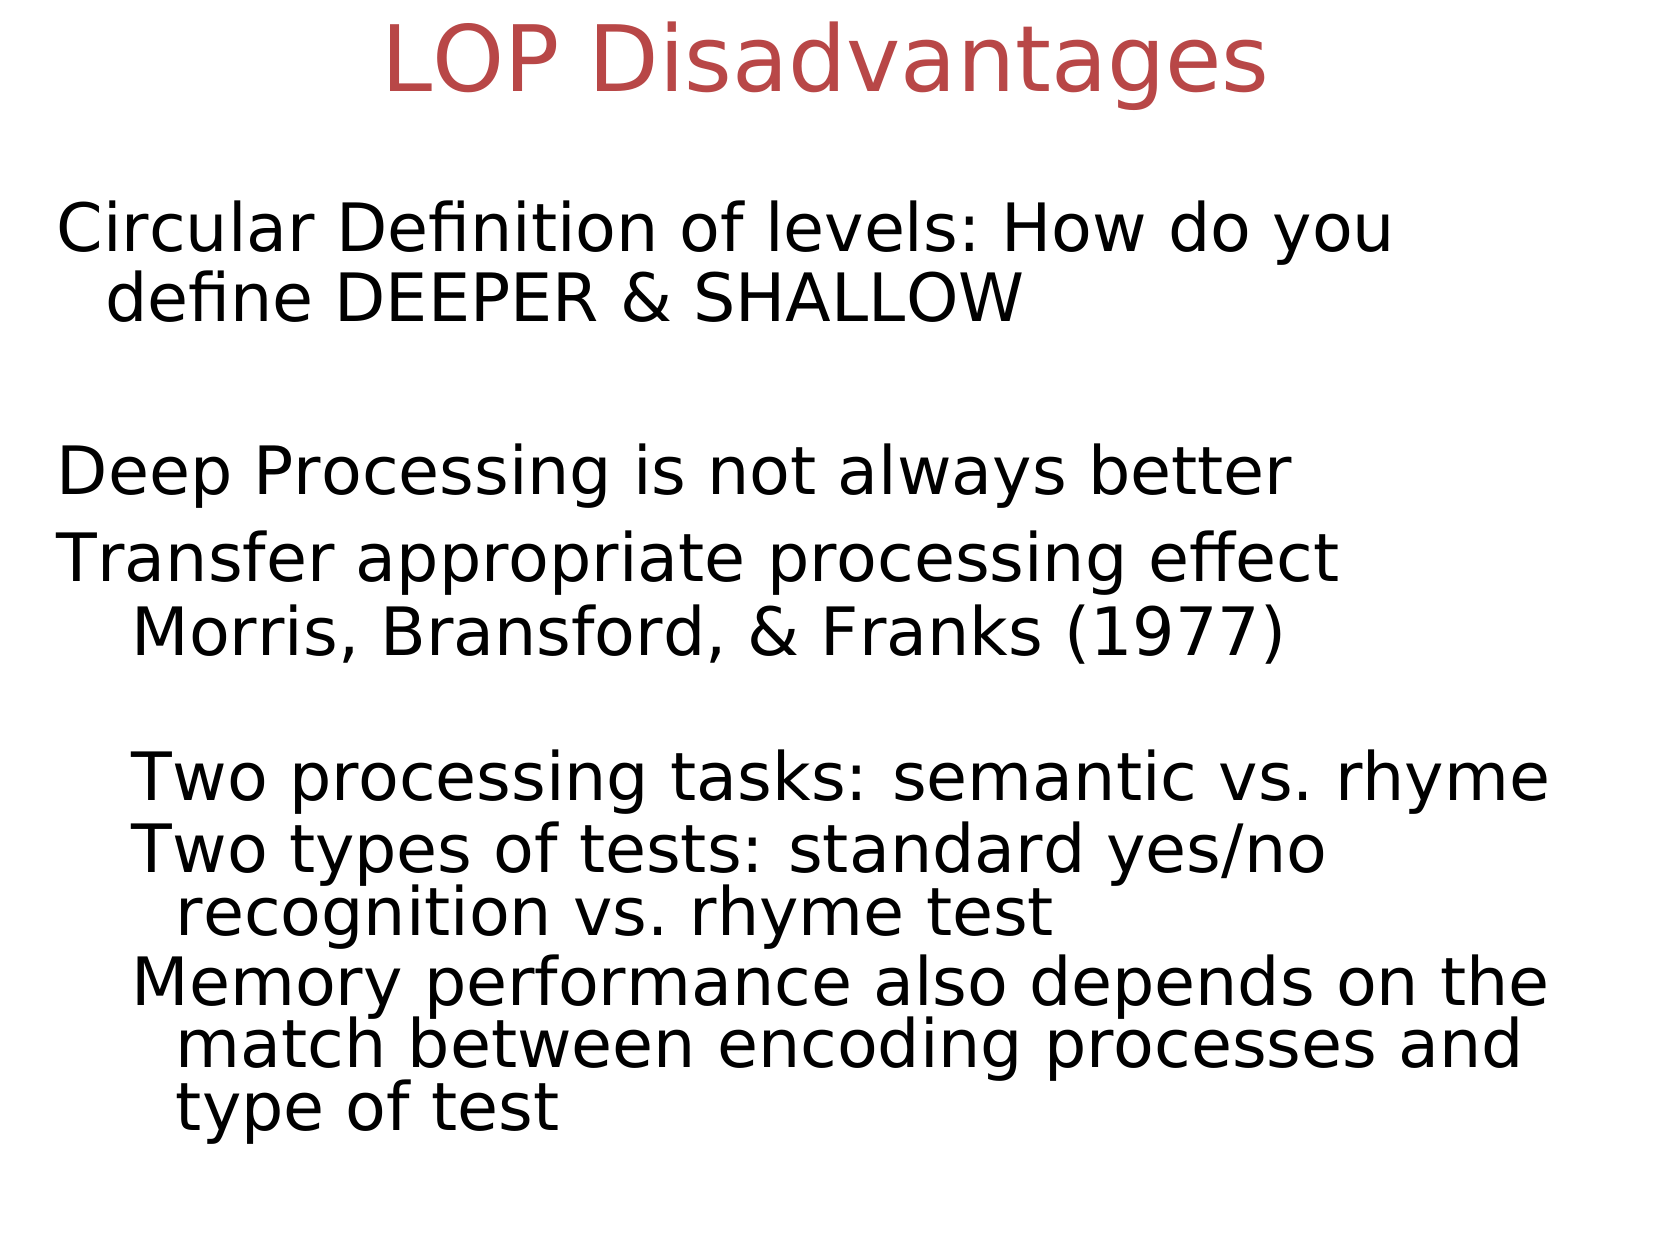

# LOP Disadvantages
Circular Definition of levels: How do you define DEEPER & SHALLOW
Deep Processing is not always better
Transfer appropriate processing effect
Morris, Bransford, & Franks (1977)
Two processing tasks: semantic vs. rhyme
Two types of tests: standard yes/no recognition vs. rhyme test
Memory performance also depends on the match between encoding processes and type of test